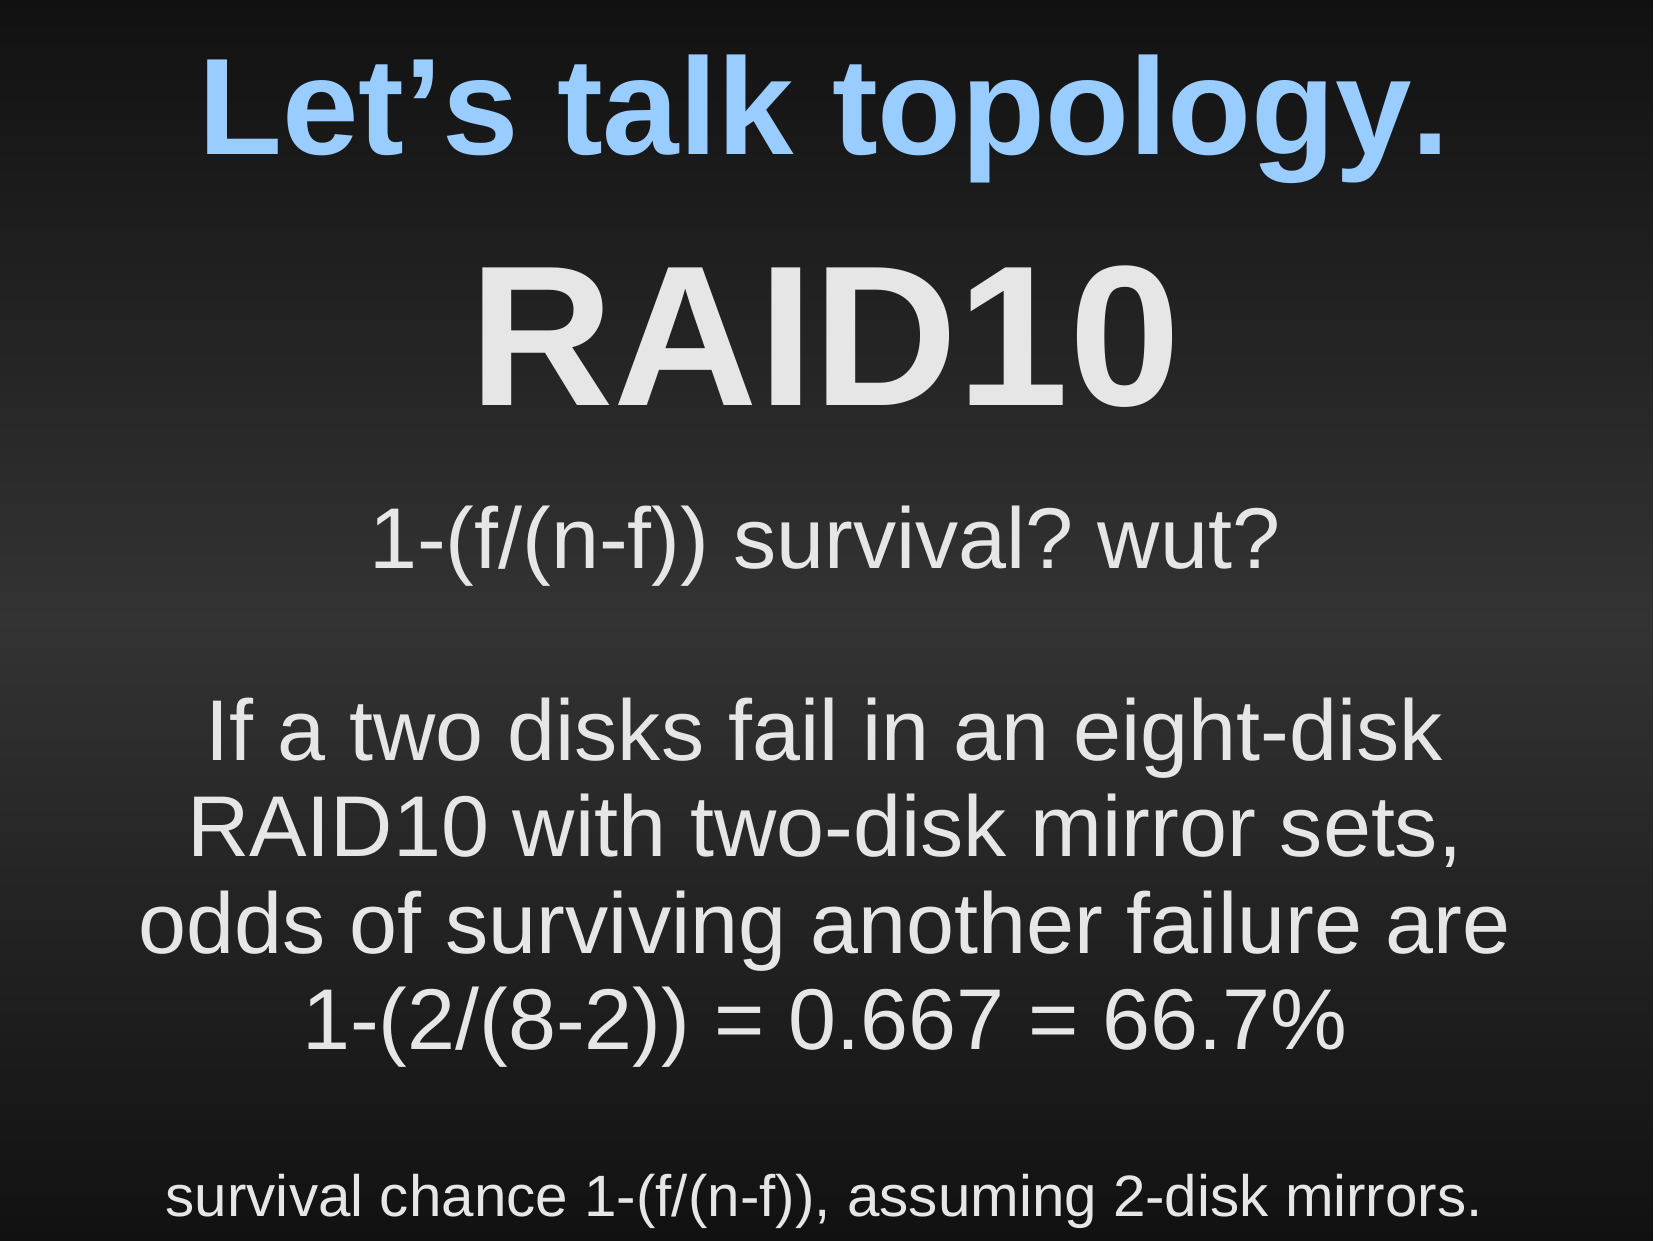

# Let’s talk topology.
RAID10
1-(f/(n-f)) survival? wut?
If a two disks fail in an eight-disk
RAID10 with two-disk mirror sets,
odds of surviving another failure are
1-(2/(8-2)) = 0.667 = 66.7%
survival chance 1-(f/(n-f)), assuming 2-disk mirrors.